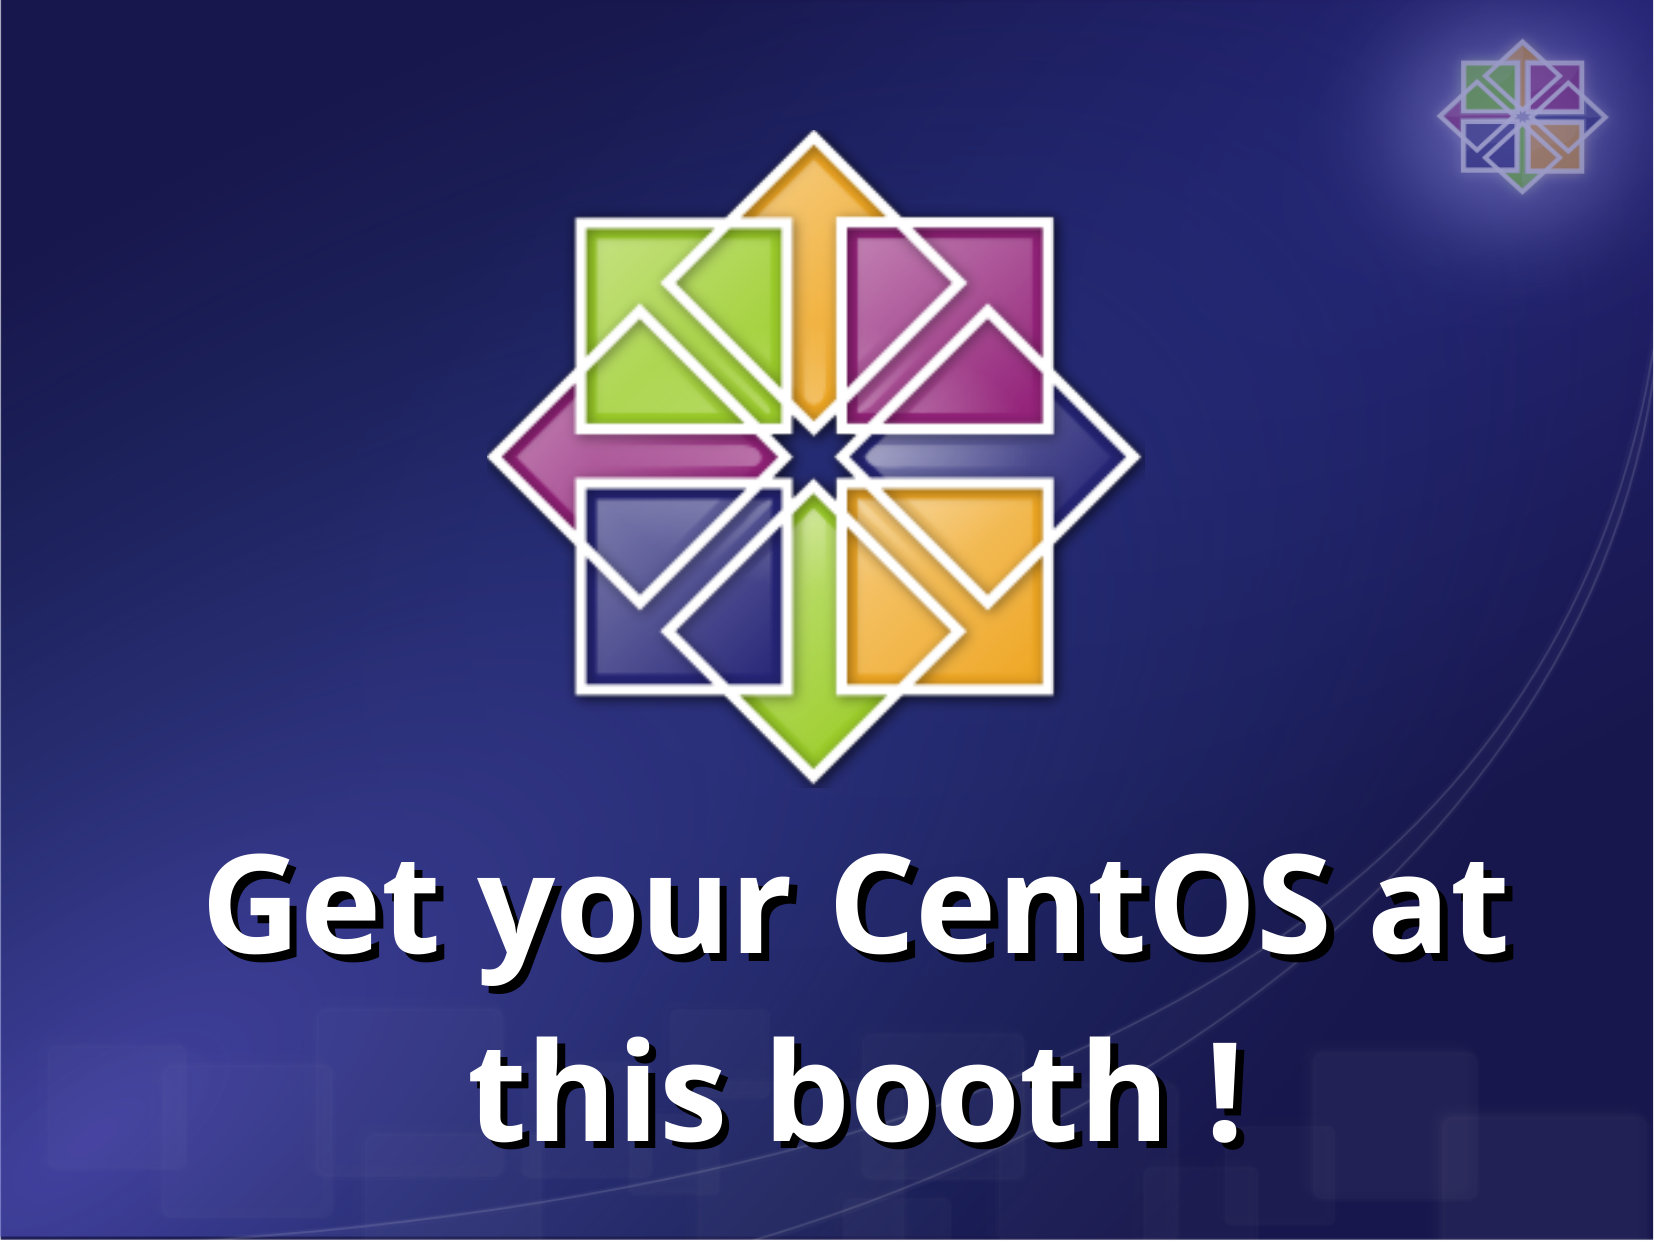

# Get your CentOS at this booth !